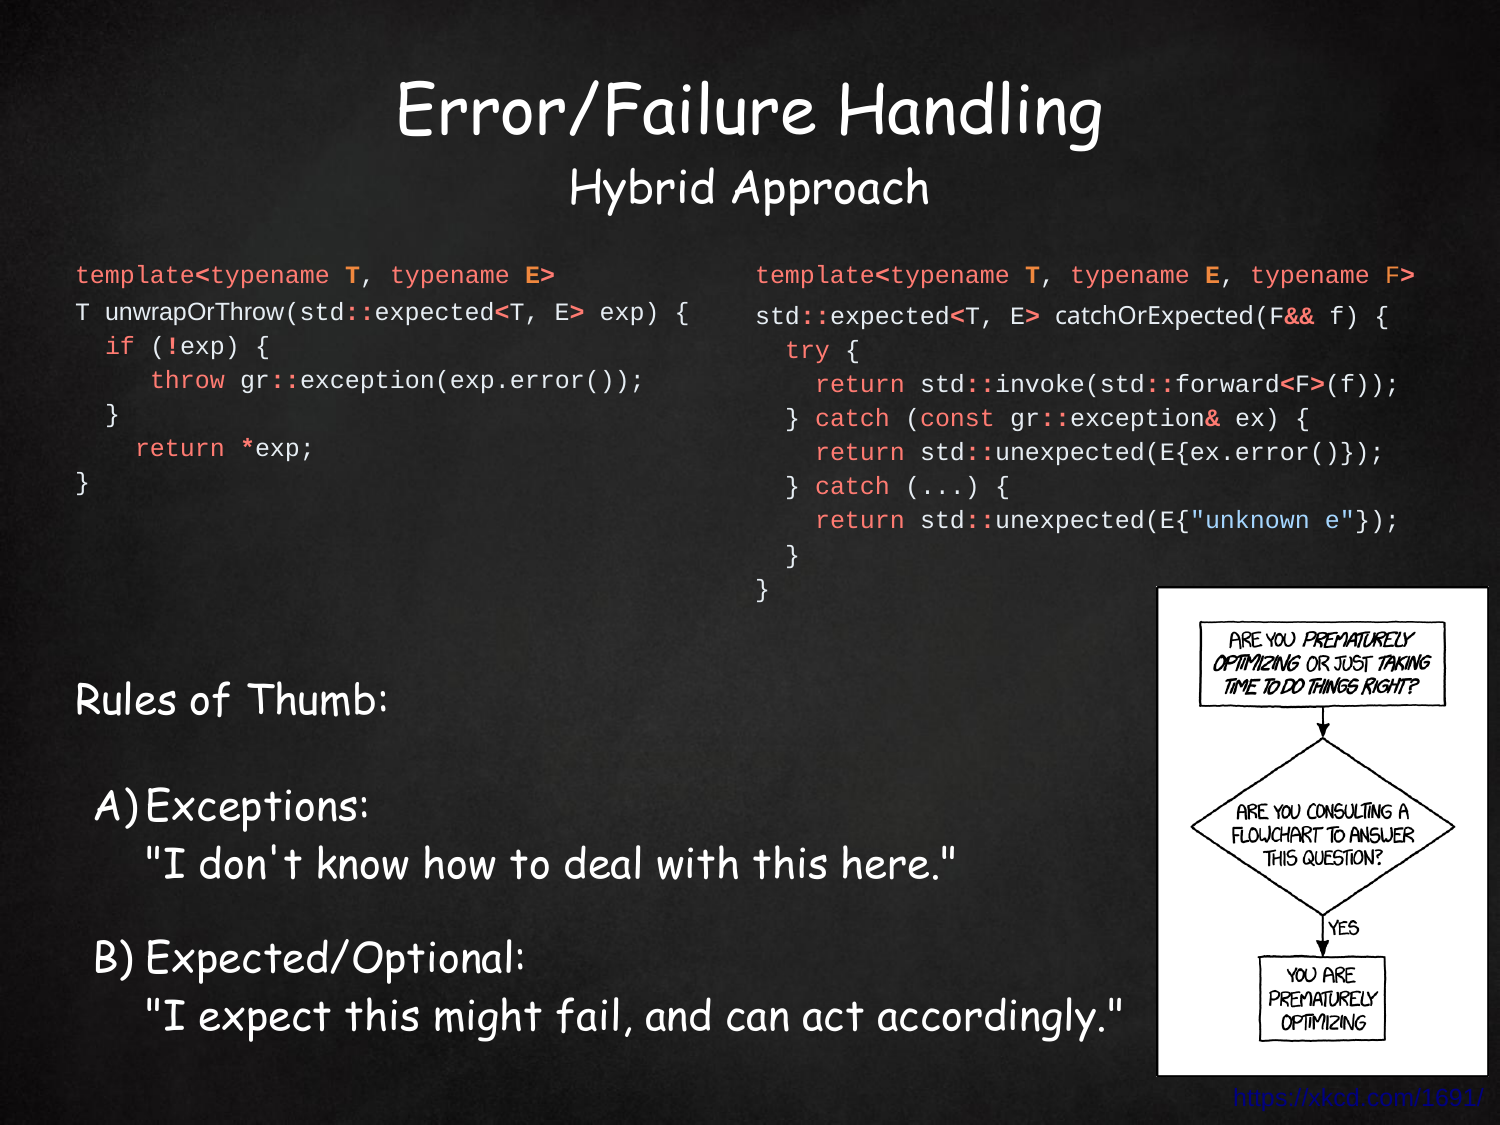

# Error/Failure Handling Hybrid Approach
template<typename T, typename E>
T unwrapOrThrow(std::expected<T, E> exp) {
 if (!exp) {
 throw gr::exception(exp.error());
 }
 return *exp;
}
template<typename T, typename E, typename F>
std::expected<T, E> catchOrExpected(F&& f) {
 try {
 return std::invoke(std::forward<F>(f));
 } catch (const gr::exception& ex) {
 return std::unexpected(E{ex.error()});
 } catch (...) {
 return std::unexpected(E{"unknown e"});
 }
}
Rules of Thumb:
Exceptions:
"I don't know how to deal with this here."
Expected/Optional:
"I expect this might fail, and can act accordingly."
https://xkcd.com/1691/